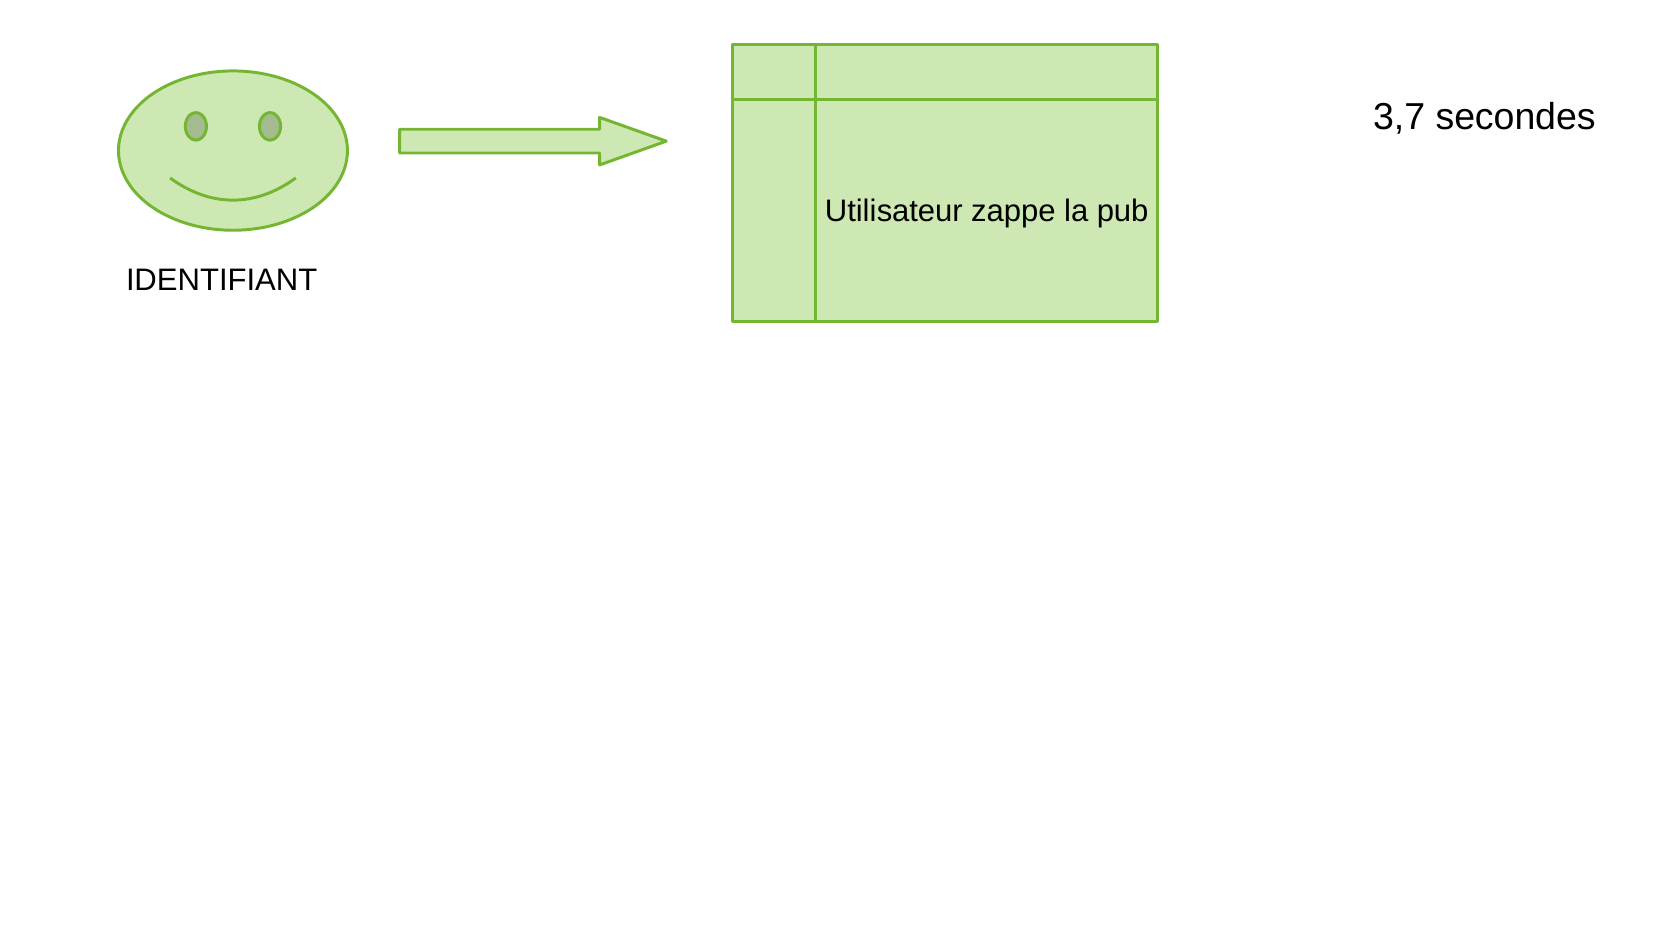

Utilisateur zappe la pub
3,7 secondes
IDENTIFIANT